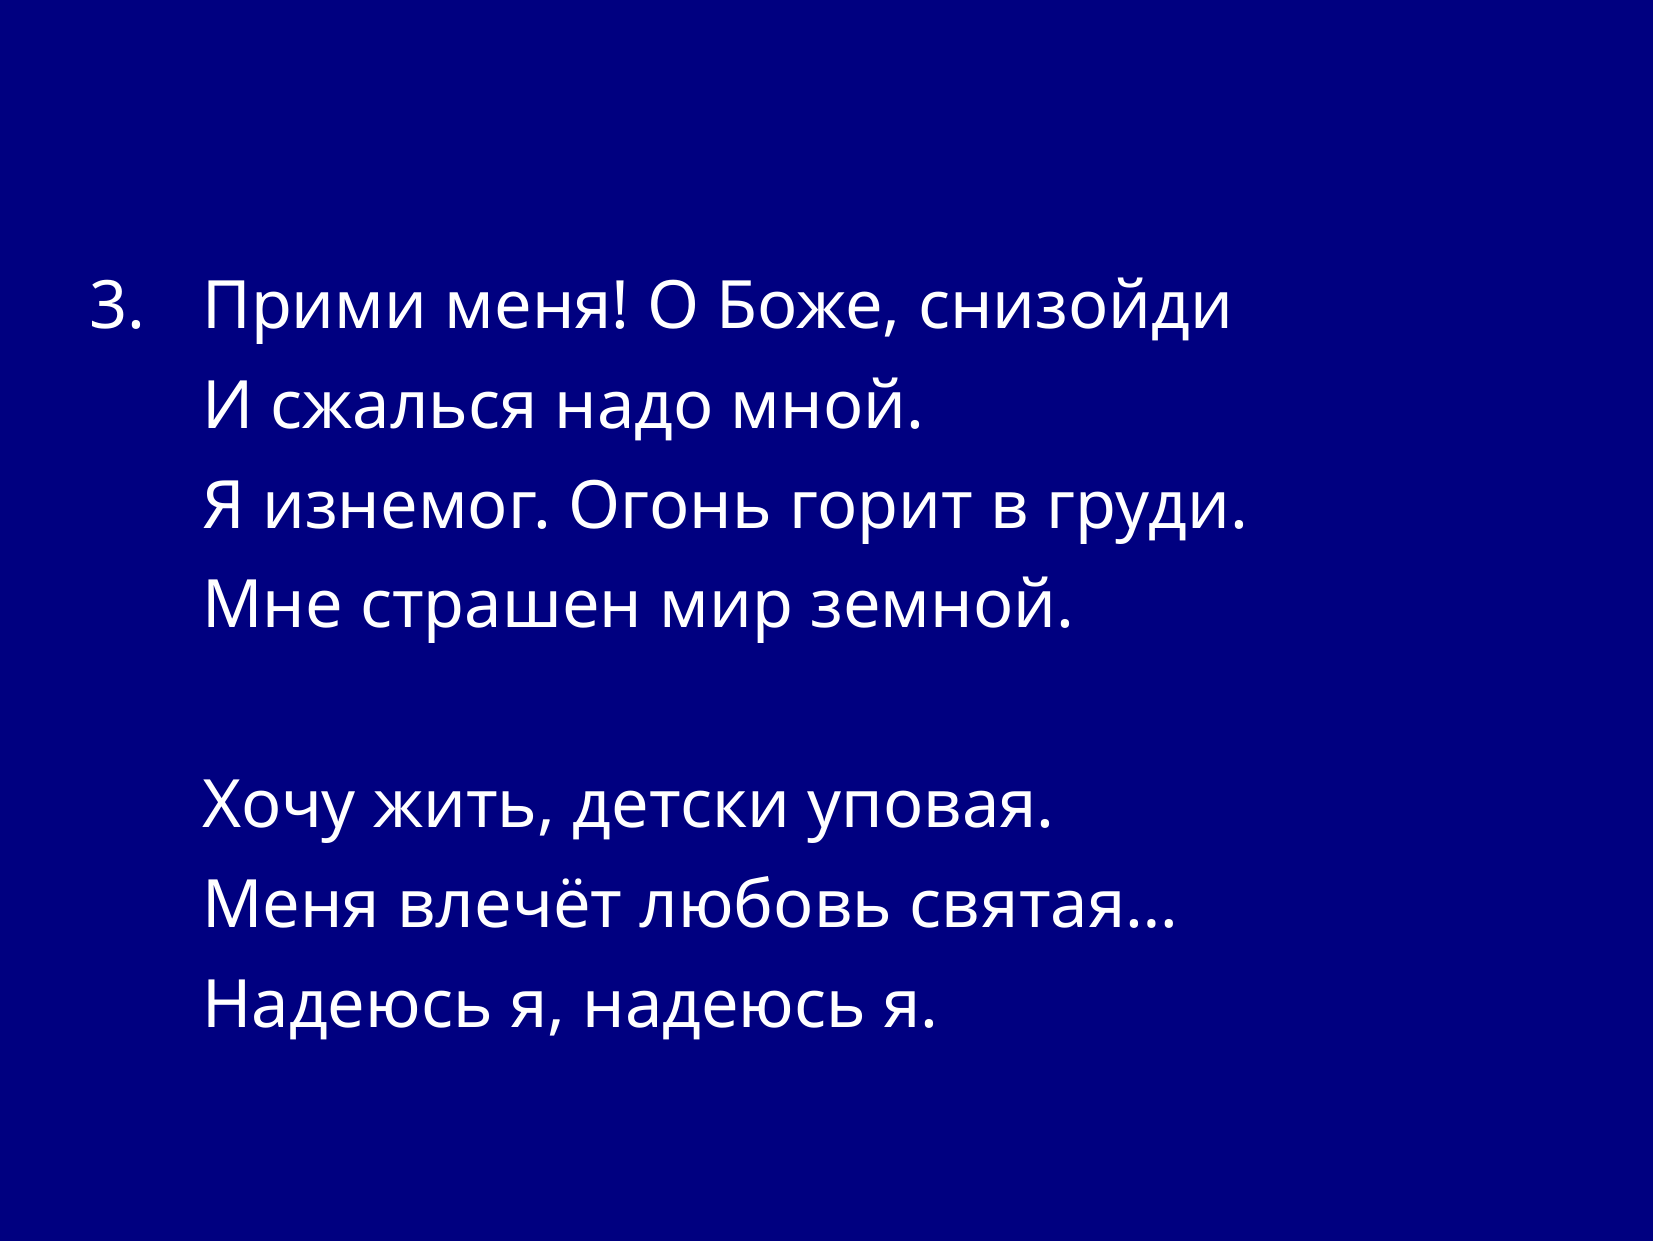

3.	Прими меня! О Боже, снизойди
	И сжалься надо мной.
	Я изнемог. Огонь горит в груди.
	Мне страшен мир земной.
	Хочу жить, детски уповая.
	Меня влечёт любовь святая…
	Надеюсь я, надеюсь я.